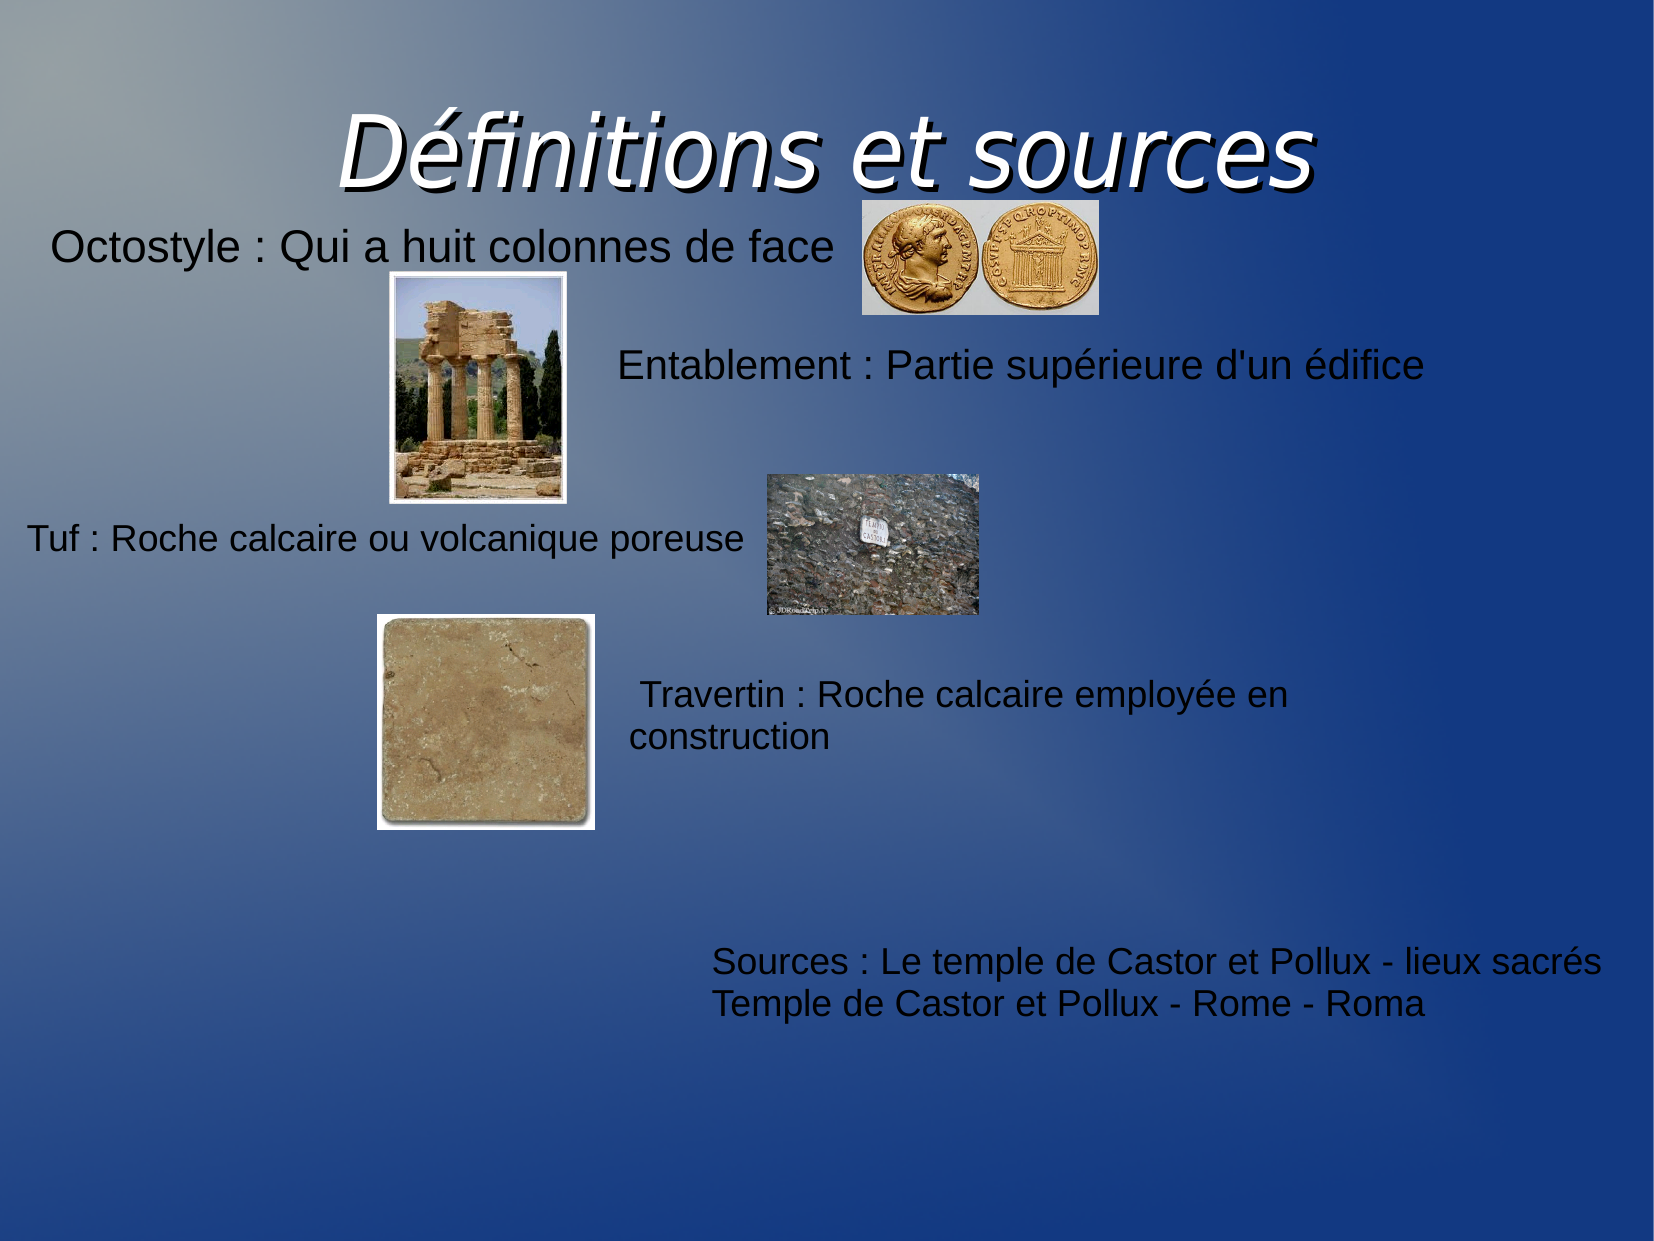

# Définitions et sources
Octostyle : Qui a huit colonnes de face
Entablement : Partie supérieure d'un édifice
Tuf : Roche calcaire ou volcanique poreuse
 Travertin : Roche calcaire employée en construction
Sources : Le temple de Castor et Pollux - lieux sacrés
Temple de Castor et Pollux - Rome - Roma